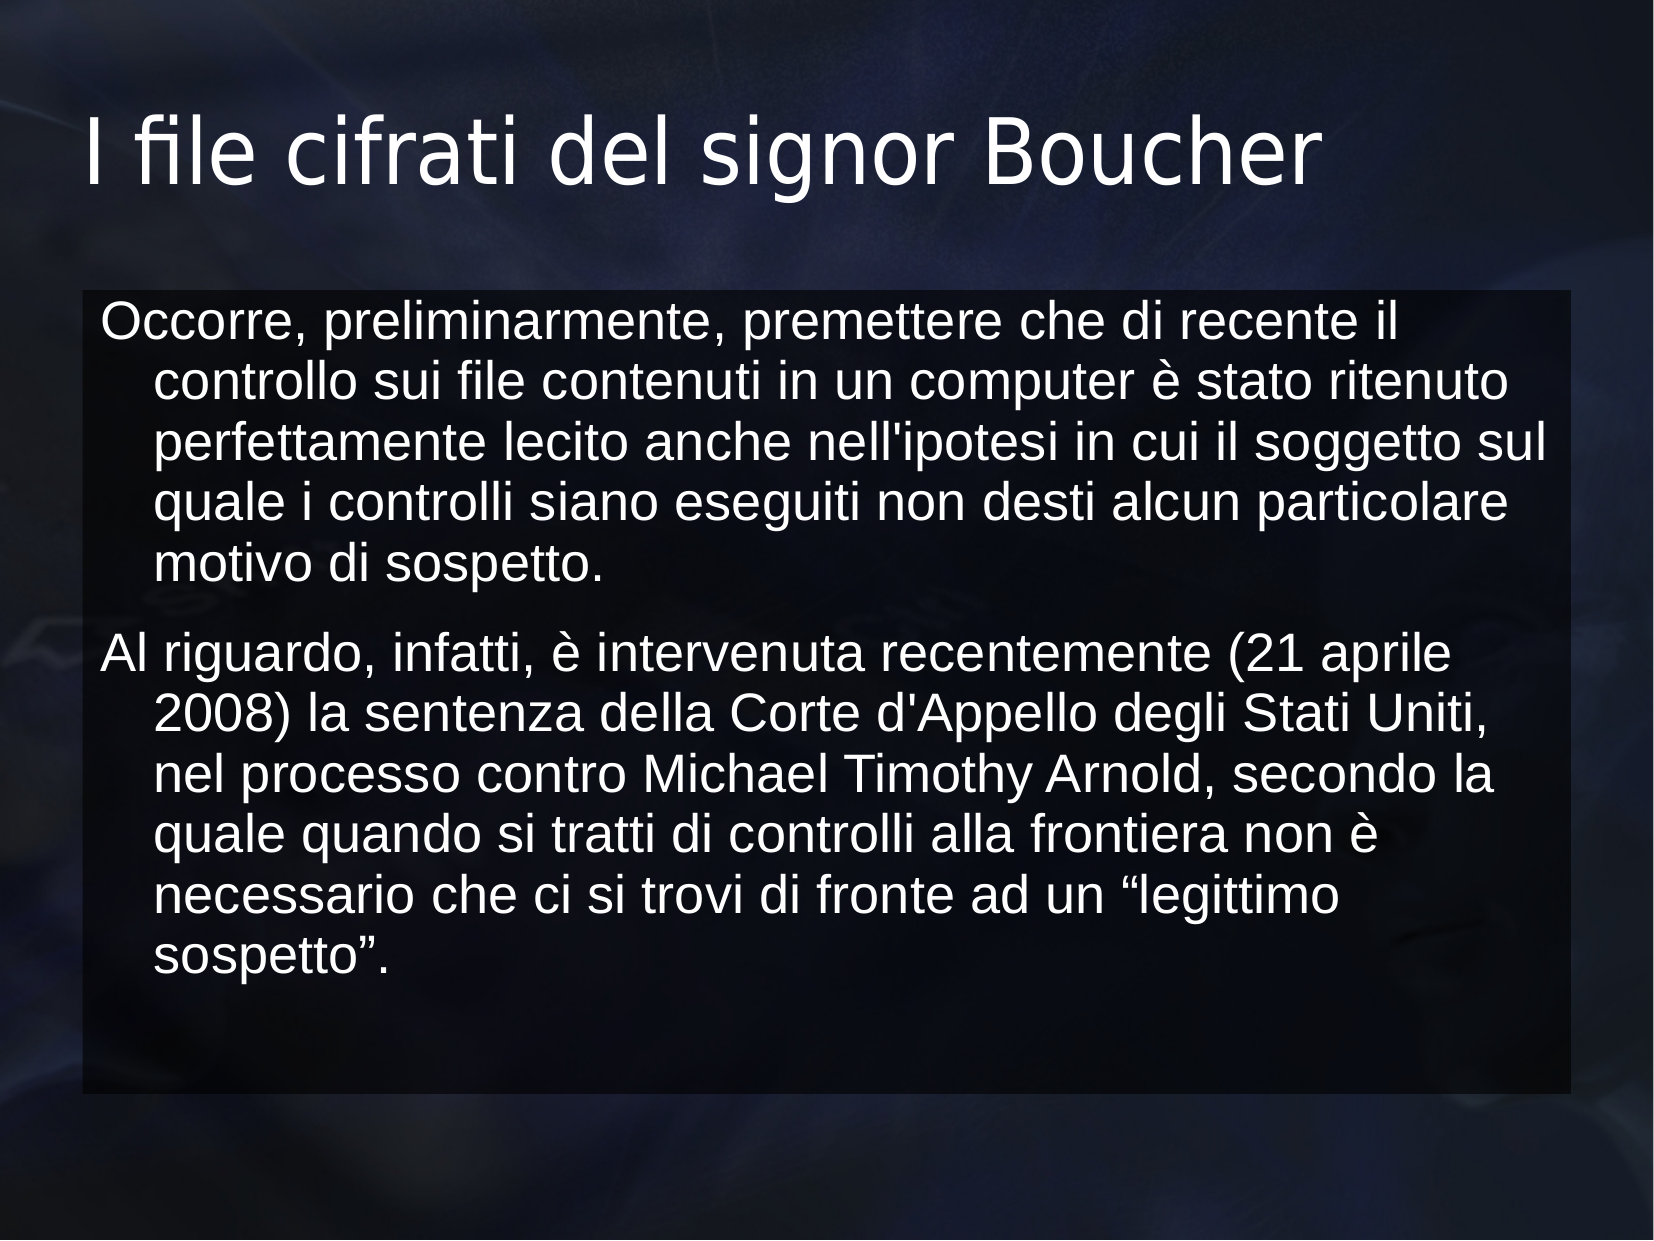

# I file cifrati del signor Boucher
Occorre, preliminarmente, premettere che di recente il controllo sui file contenuti in un computer è stato ritenuto perfettamente lecito anche nell'ipotesi in cui il soggetto sul quale i controlli siano eseguiti non desti alcun particolare motivo di sospetto.
Al riguardo, infatti, è intervenuta recentemente (21 aprile 2008) la sentenza della Corte d'Appello degli Stati Uniti, nel processo contro Michael Timothy Arnold, secondo la quale quando si tratti di controlli alla frontiera non è necessario che ci si trovi di fronte ad un “legittimo sospetto”.